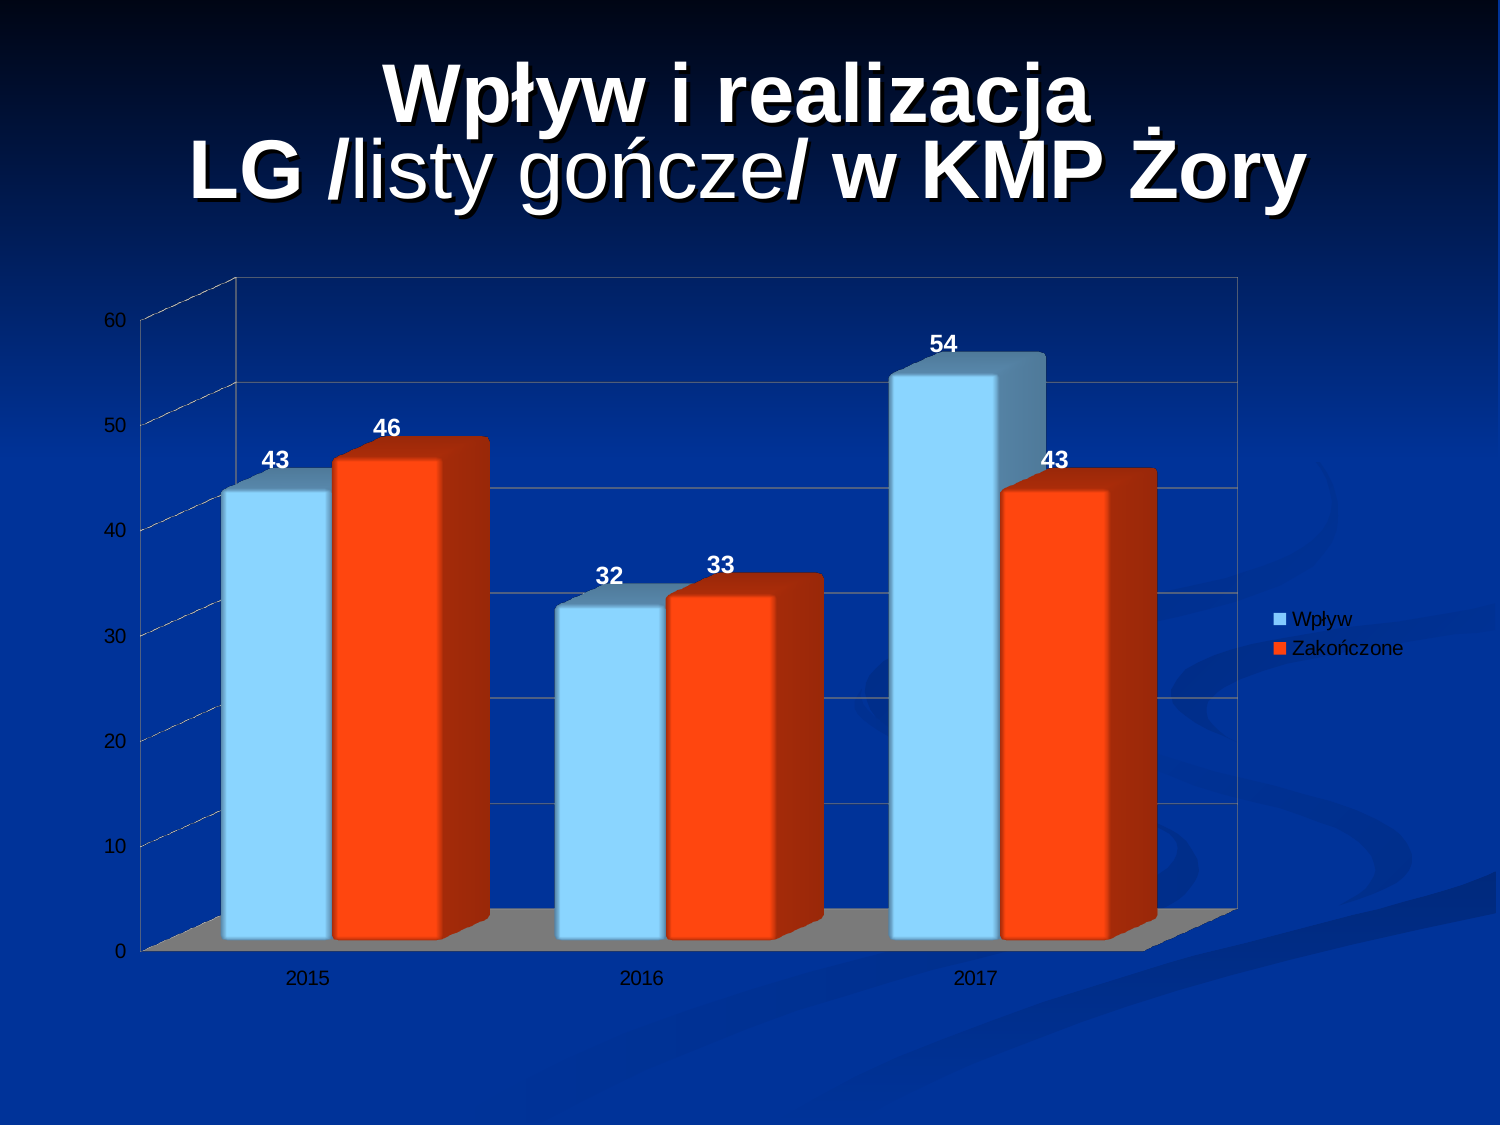

# Wpływ i realizacja LG /listy gończe/ w KMP Żory
[unsupported chart]